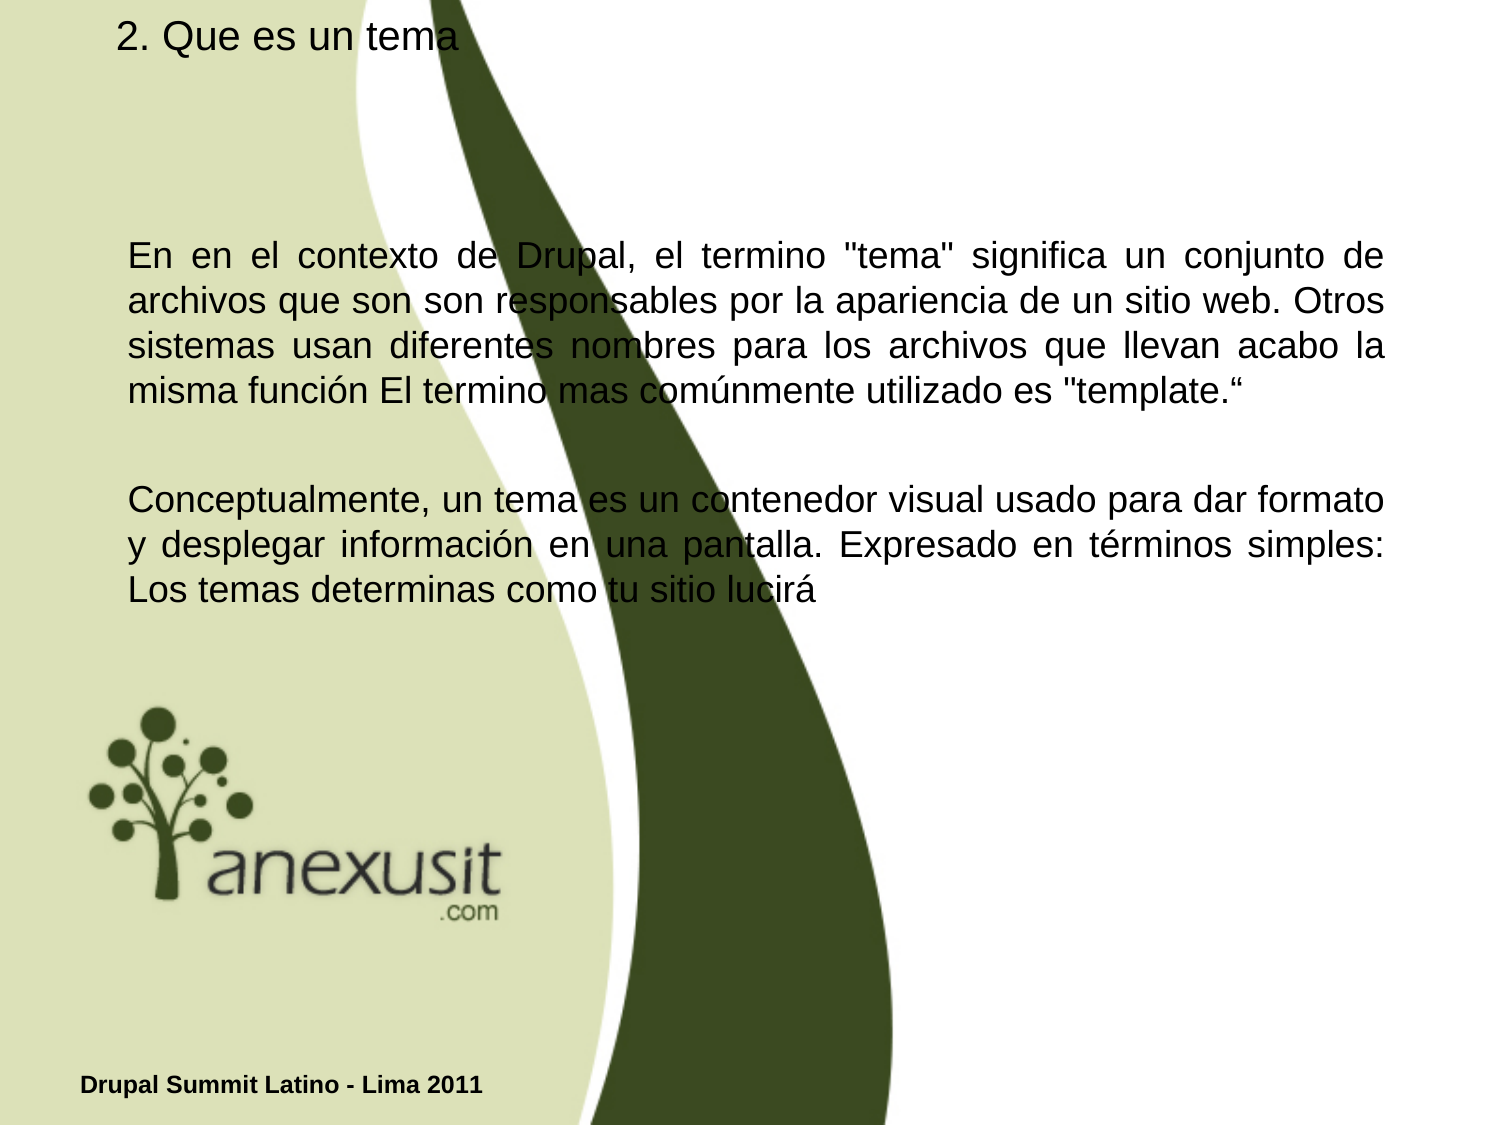

2. Que es un tema
En en el contexto de Drupal, el termino "tema" significa un conjunto de archivos que son son responsables por la apariencia de un sitio web. Otros sistemas usan diferentes nombres para los archivos que llevan acabo la misma función El termino mas comúnmente utilizado es "template.“
Conceptualmente, un tema es un contenedor visual usado para dar formato y desplegar información en una pantalla. Expresado en términos simples: Los temas determinas como tu sitio lucirá
Drupal Summit Latino - Lima 2011